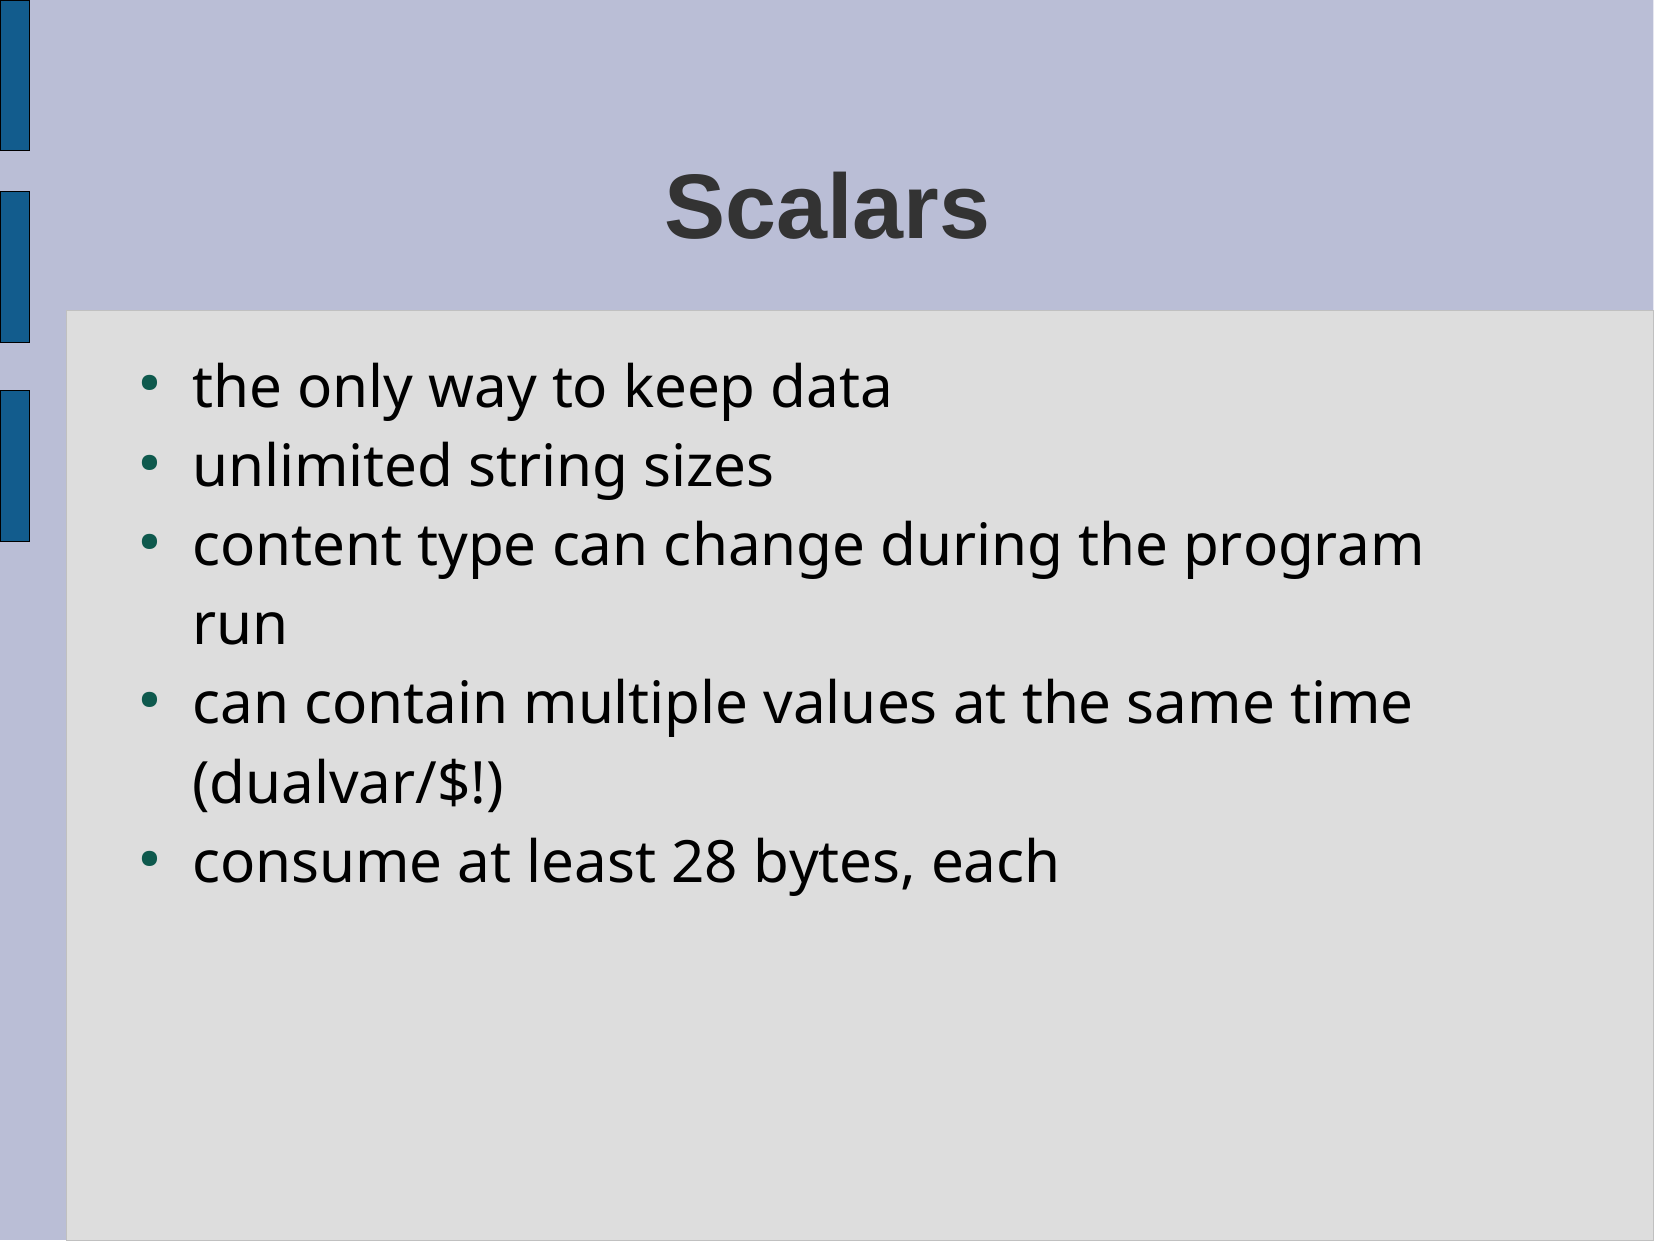

# Scalars
the only way to keep data
unlimited string sizes
content type can change during the program run
can contain multiple values at the same time (dualvar/$!)
consume at least 28 bytes, each